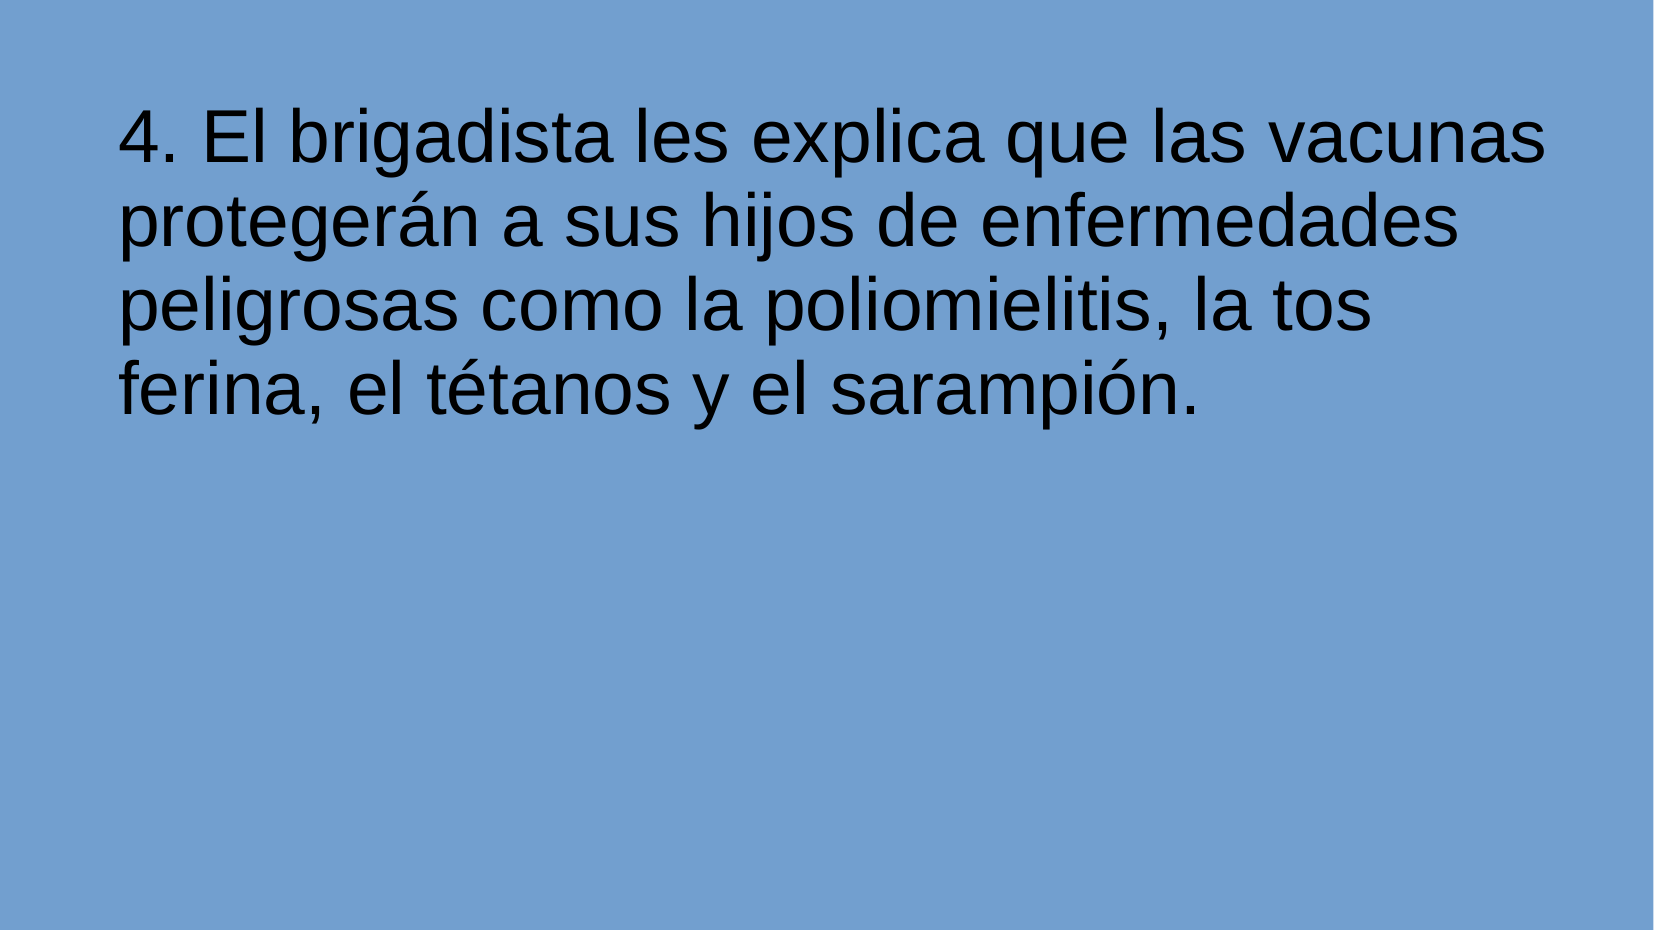

# 4. El brigadista les explica que las vacunas protegerán a sus hijos de enfermedades peligrosas como la poliomielitis, la tos ferina, el tétanos y el sarampión.